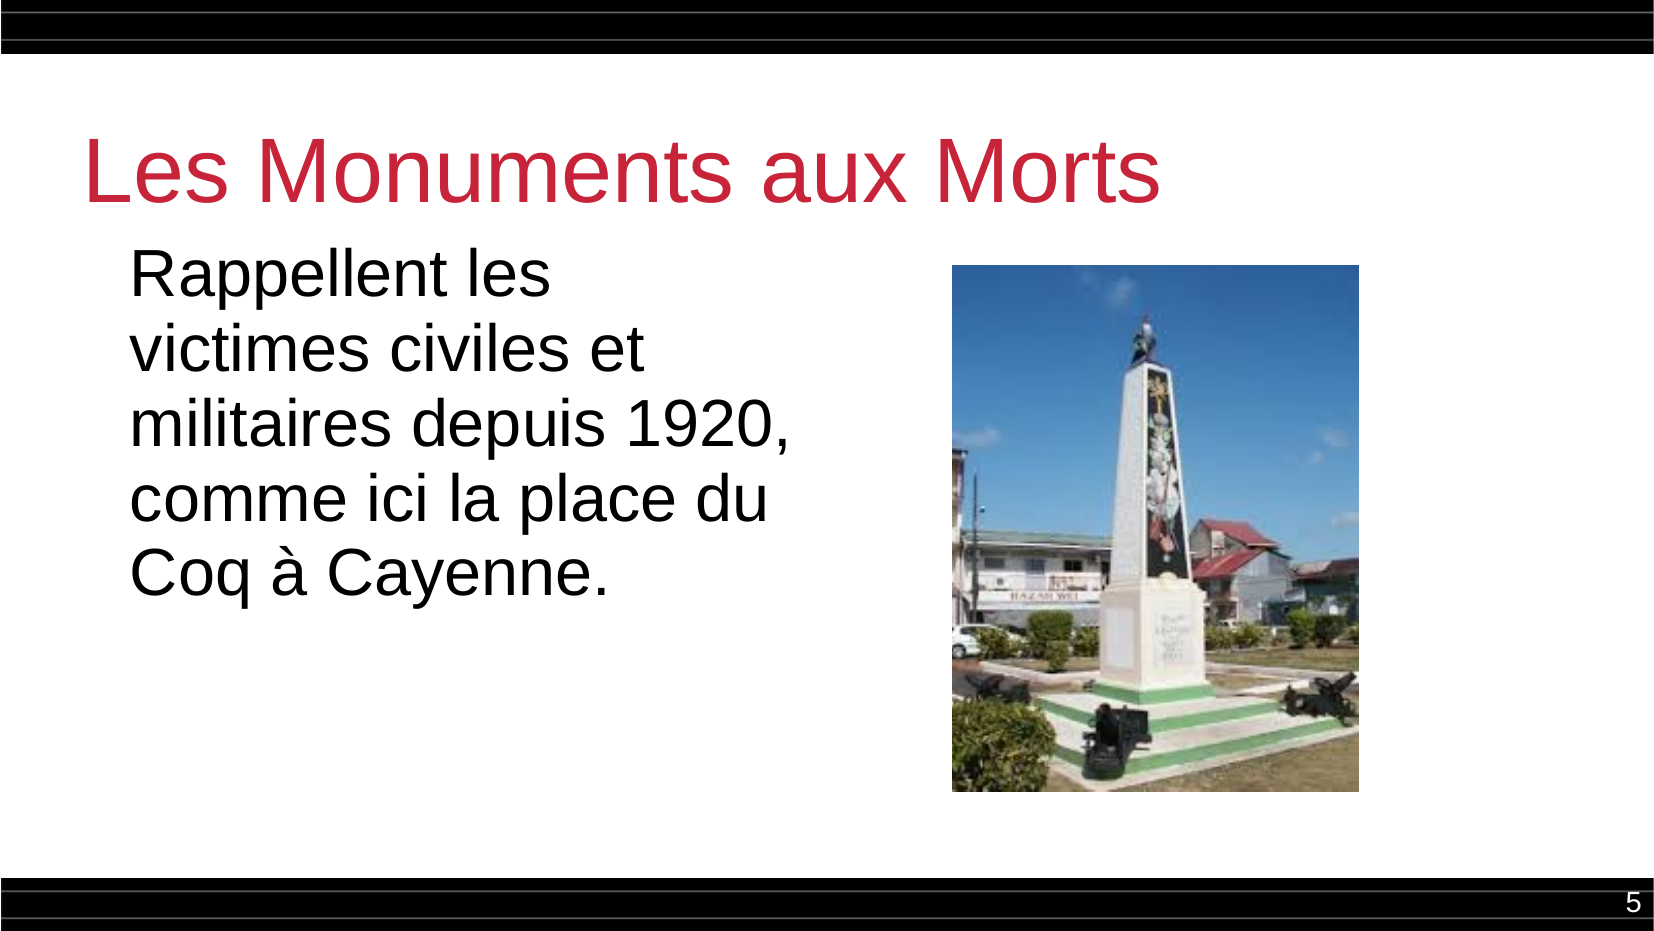

# Les Monuments aux Morts
Rappellent les victimes civiles et militaires depuis 1920, comme ici la place du Coq à Cayenne.